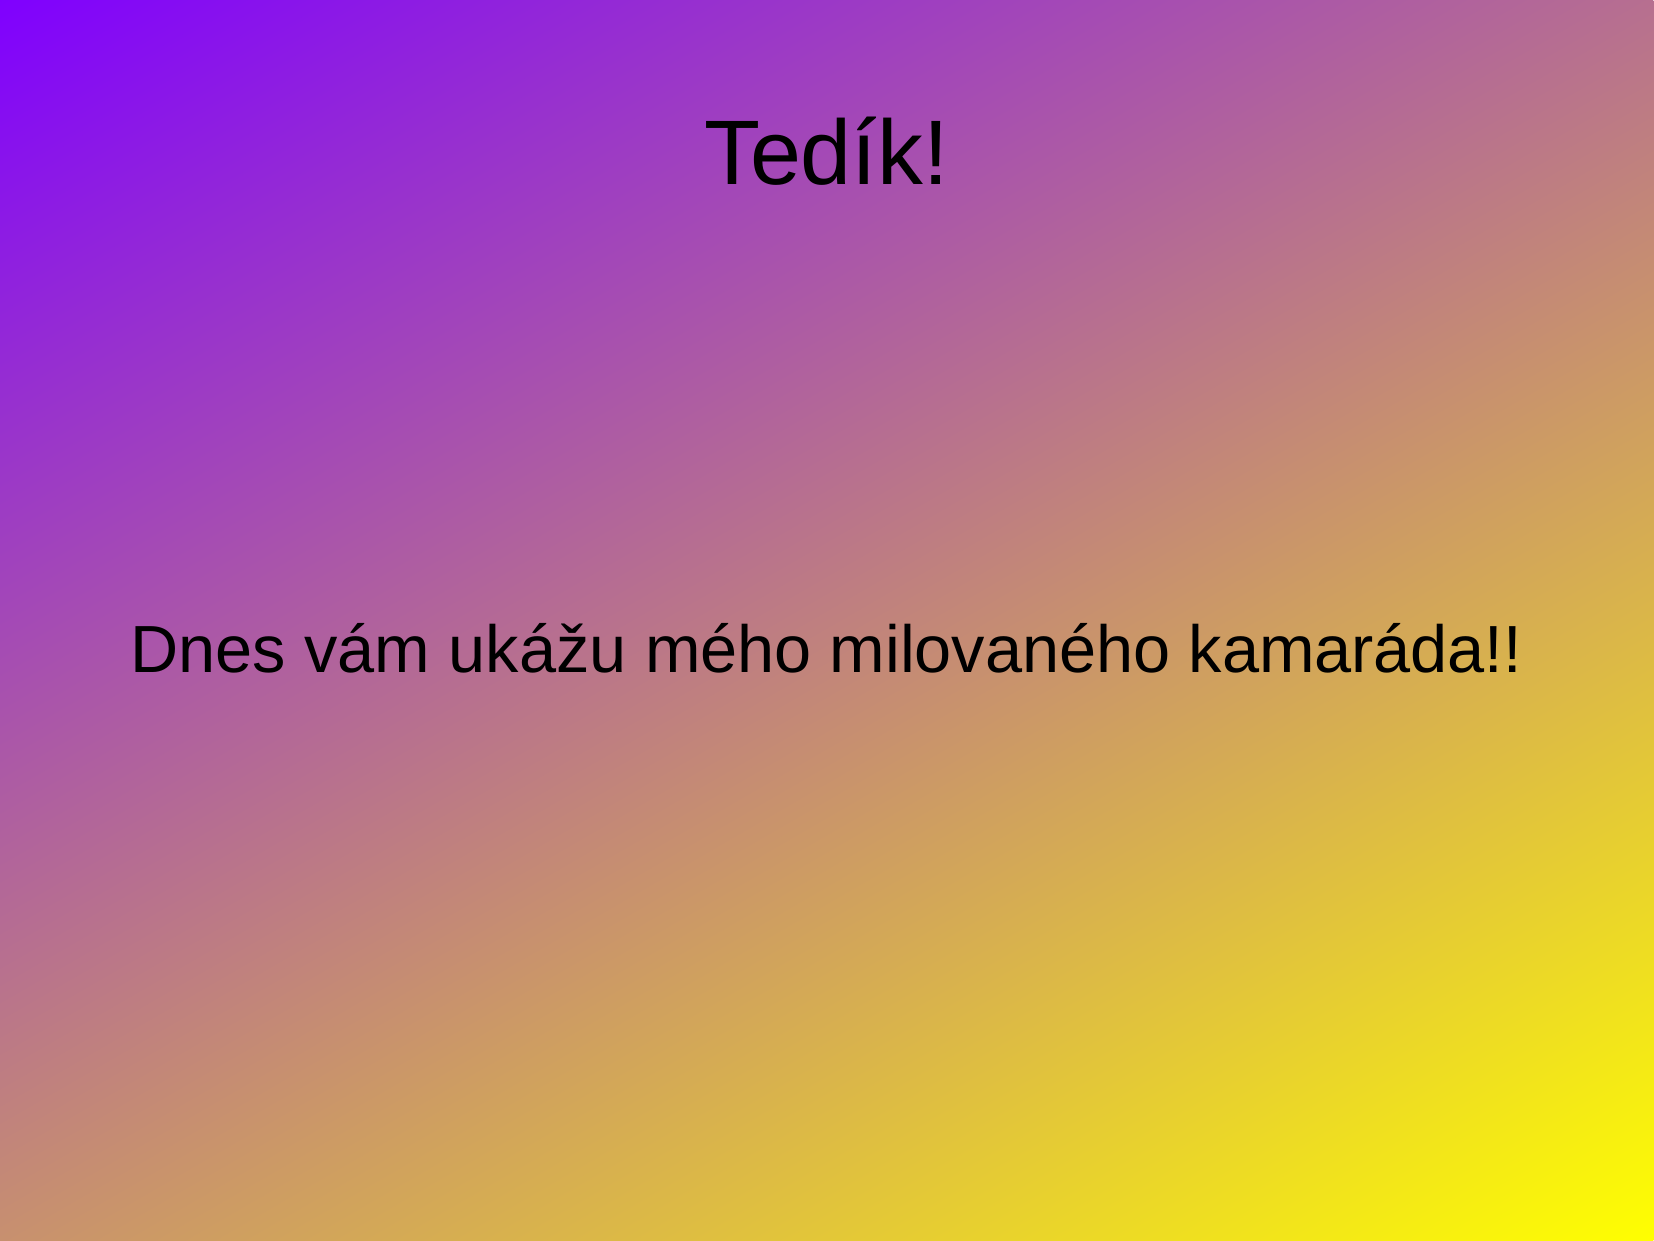

# Tedík!
Dnes vám ukážu mého milovaného kamaráda!!